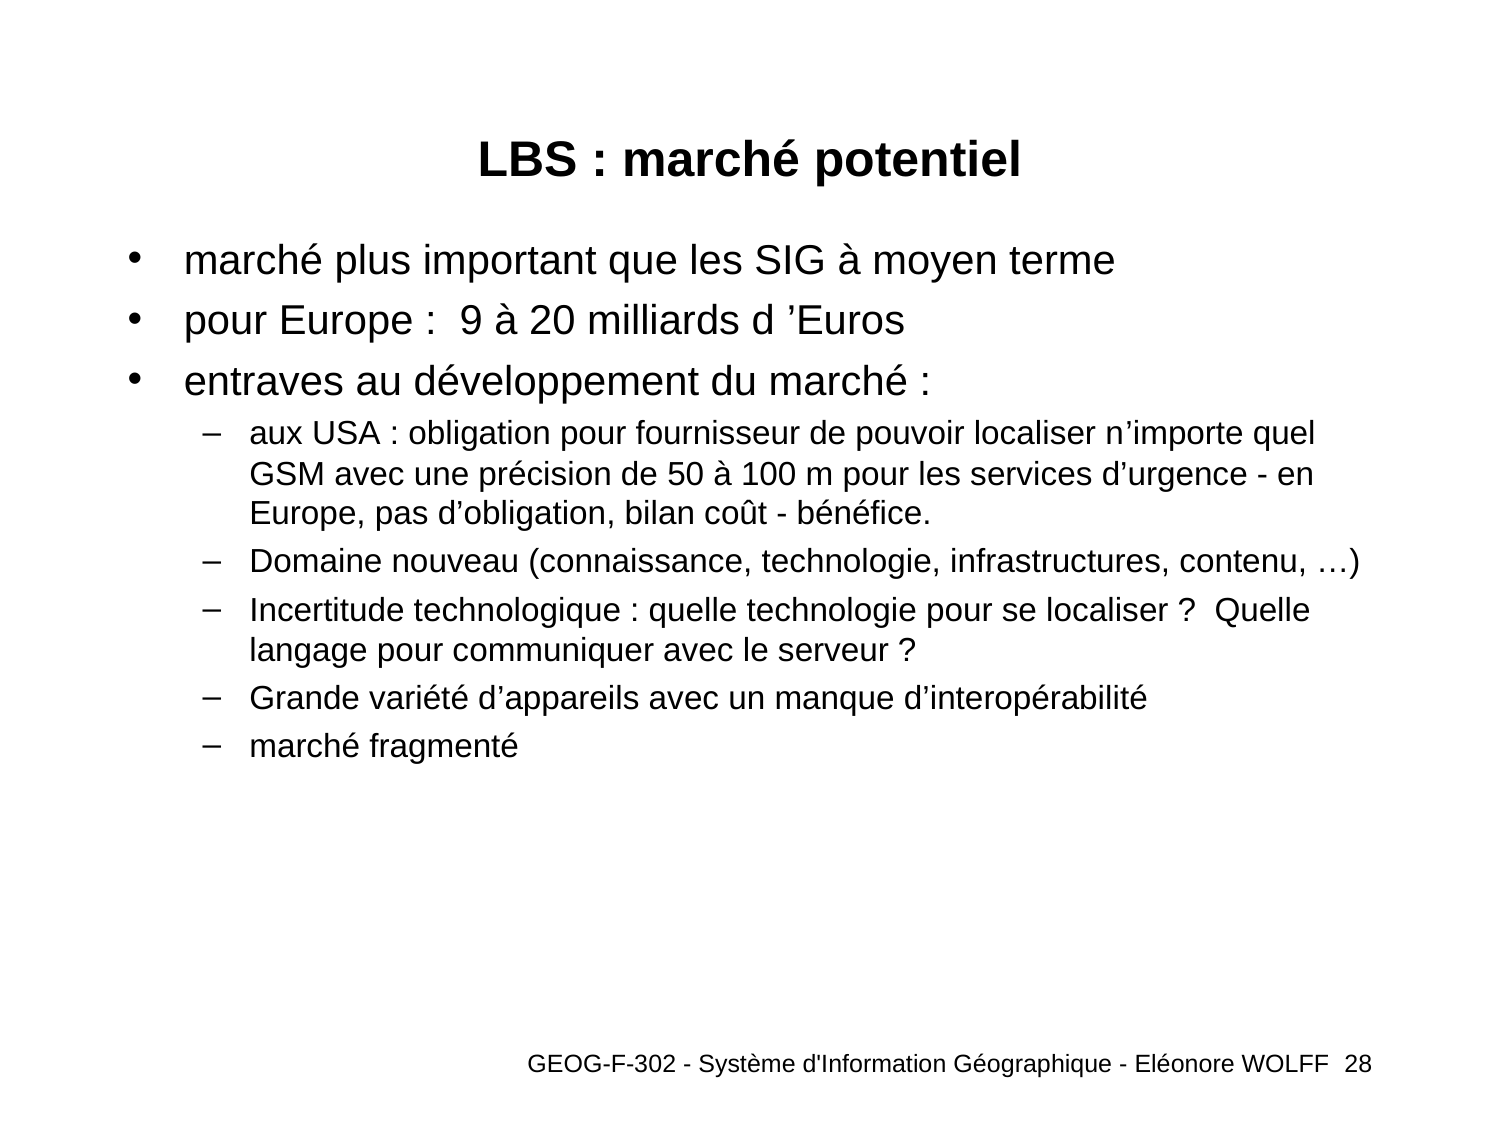

# LBS : marché potentiel
marché plus important que les SIG à moyen terme
pour Europe : 9 à 20 milliards d ’Euros
entraves au développement du marché :
aux USA : obligation pour fournisseur de pouvoir localiser n’importe quel GSM avec une précision de 50 à 100 m pour les services d’urgence - en Europe, pas d’obligation, bilan coût - bénéfice.
Domaine nouveau (connaissance, technologie, infrastructures, contenu, …)
Incertitude technologique : quelle technologie pour se localiser ? Quelle langage pour communiquer avec le serveur ?
Grande variété d’appareils avec un manque d’interopérabilité
marché fragmenté
GEOG-F-302 - Système d'Information Géographique - Eléonore WOLFF